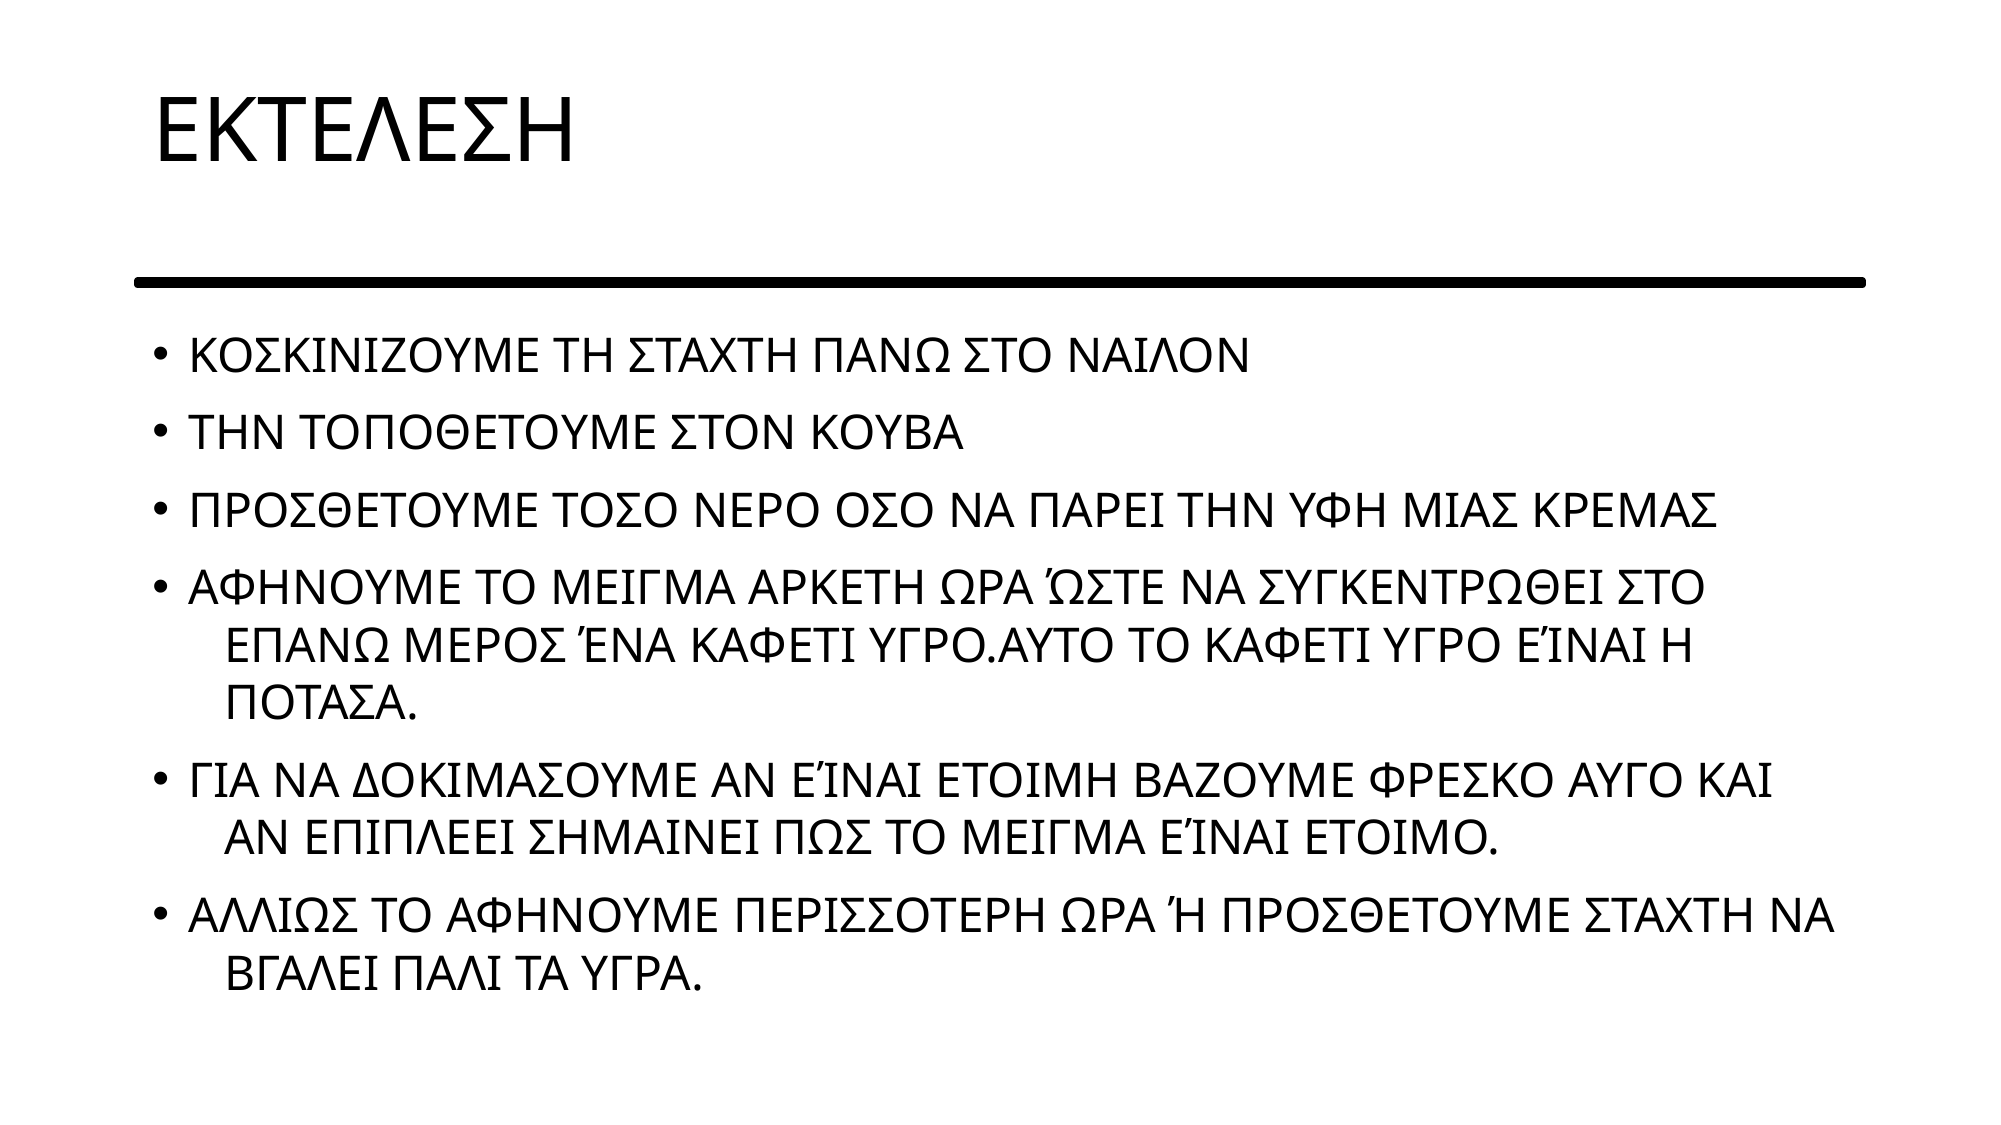

# ΕΚΤΕΛΕΣΗ
ΚΟΣΚΙΝΙΖΟΥΜΕ ΤΗ ΣΤΑΧΤΗ ΠΑΝΩ ΣΤΟ ΝΑΙΛΟΝ
ΤΗΝ ΤΟΠΟΘΕΤΟΥΜΕ ΣΤΟΝ ΚΟΥΒΑ
ΠΡΟΣΘΕΤΟΥΜΕ ΤΟΣΟ ΝΕΡΟ ΟΣΟ ΝΑ ΠΑΡΕΙ ΤΗΝ ΥΦΗ ΜΙΑΣ ΚΡΕΜΑΣ
ΑΦΗΝΟΥΜΕ ΤΟ ΜΕΙΓΜΑ ΑΡΚΕΤΗ ΩΡΑ ΏΣΤΕ ΝΑ ΣΥΓΚΕΝΤΡΩΘΕΙ ΣΤΟ ΕΠΑΝΩ ΜΕΡΟΣ ΈΝΑ ΚΑΦΕΤΙ ΥΓΡΟ.ΑΥΤΟ ΤΟ ΚΑΦΕΤΙ ΥΓΡΟ ΕΊΝΑΙ Η ΠΟΤΑΣΑ.
ΓΙΑ ΝΑ ΔΟΚΙΜΑΣΟΥΜΕ ΑΝ ΕΊΝΑΙ ΕΤΟΙΜΗ ΒΑΖΟΥΜΕ ΦΡΕΣΚΟ ΑΥΓΟ ΚΑΙ ΑΝ ΕΠΙΠΛΕΕΙ ΣΗΜΑΙΝΕΙ ΠΩΣ ΤΟ ΜΕΙΓΜΑ ΕΊΝΑΙ ΕΤΟΙΜΟ.
ΑΛΛΙΩΣ ΤΟ ΑΦΗΝΟΥΜΕ ΠΕΡΙΣΣΟΤΕΡΗ ΩΡΑ Ή ΠΡΟΣΘΕΤΟΥΜΕ ΣΤΑΧΤΗ ΝΑ ΒΓΑΛΕΙ ΠΑΛΙ ΤΑ ΥΓΡΑ.